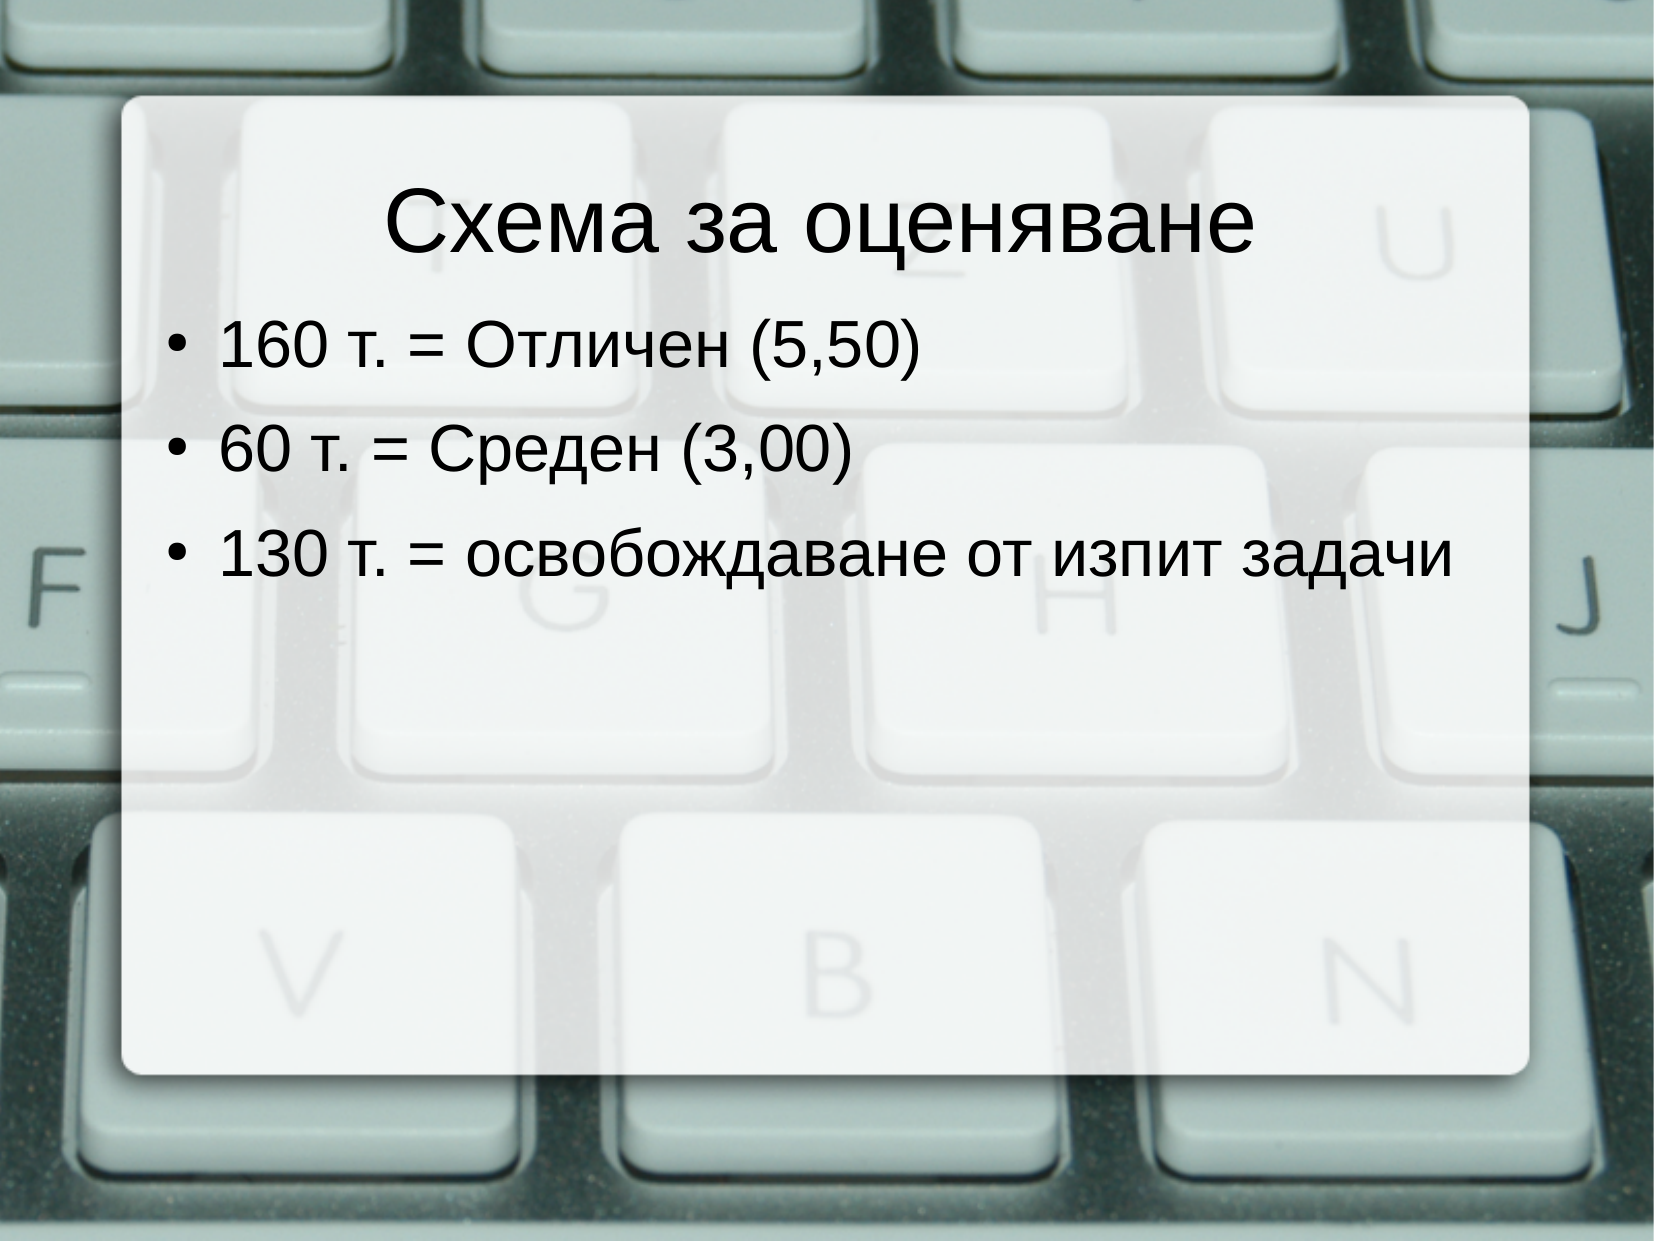

Схема за оценяване
# 160 т. = Отличен (5,50)
60 т. = Среден (3,00)
130 т. = освобождаване от изпит задачи